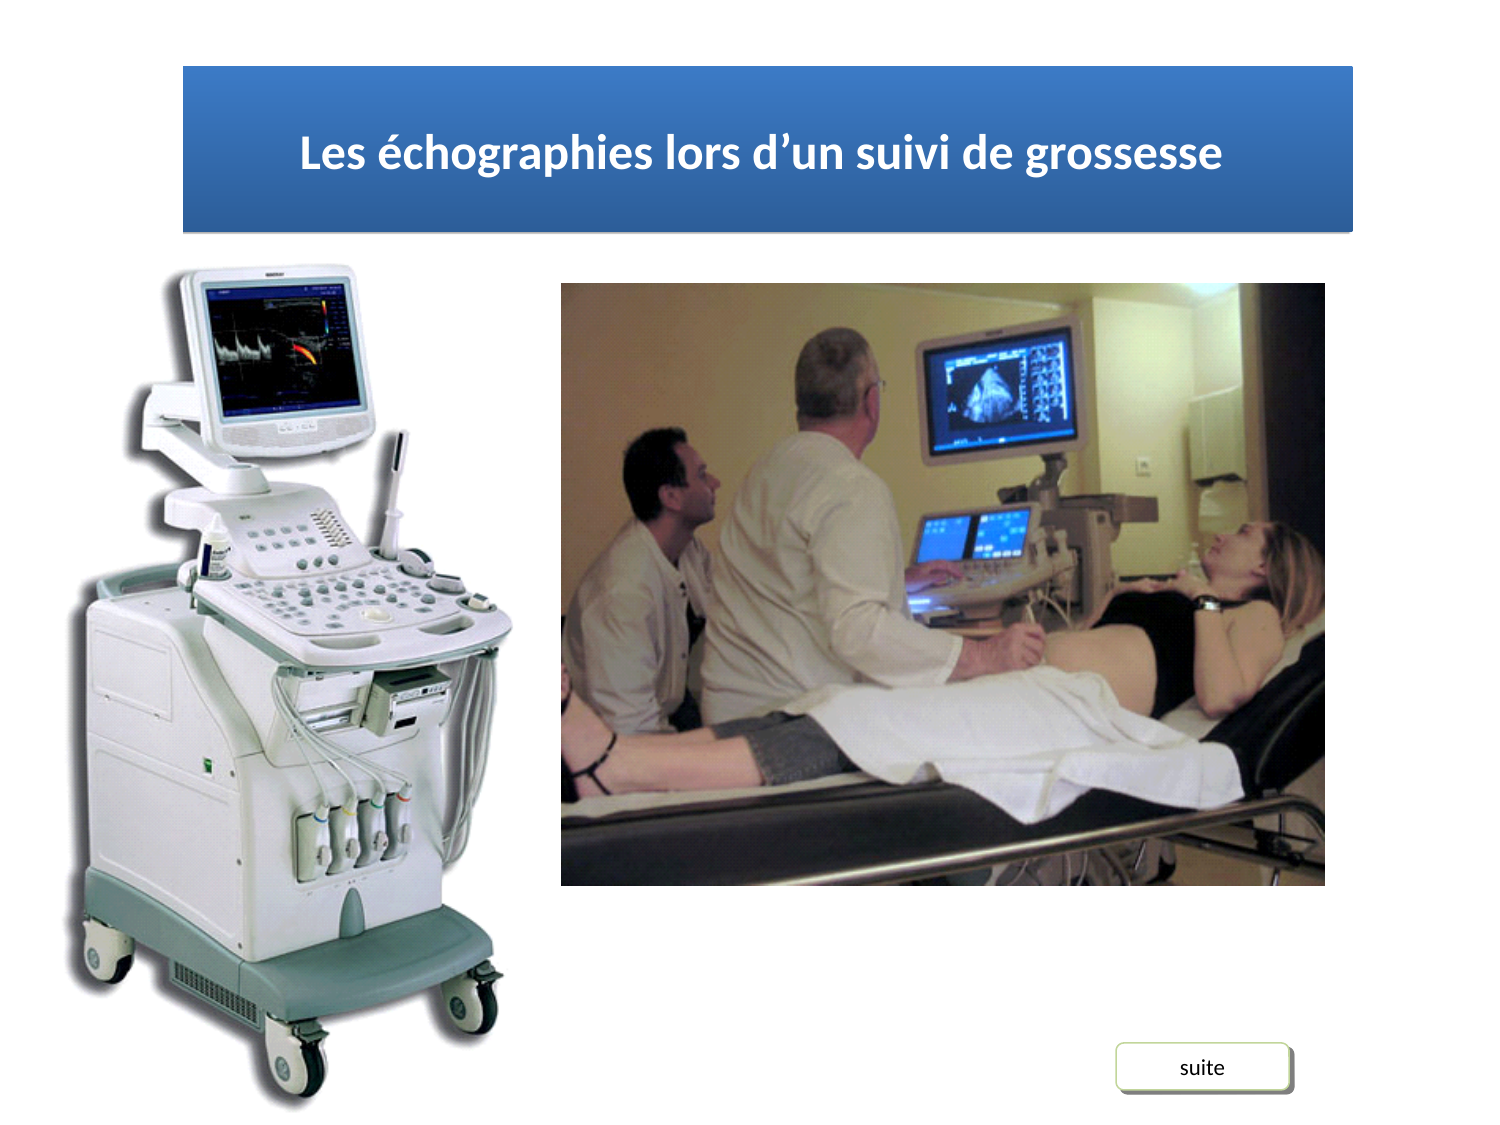

Les échographies lors d’un suivi de grossesse
suite